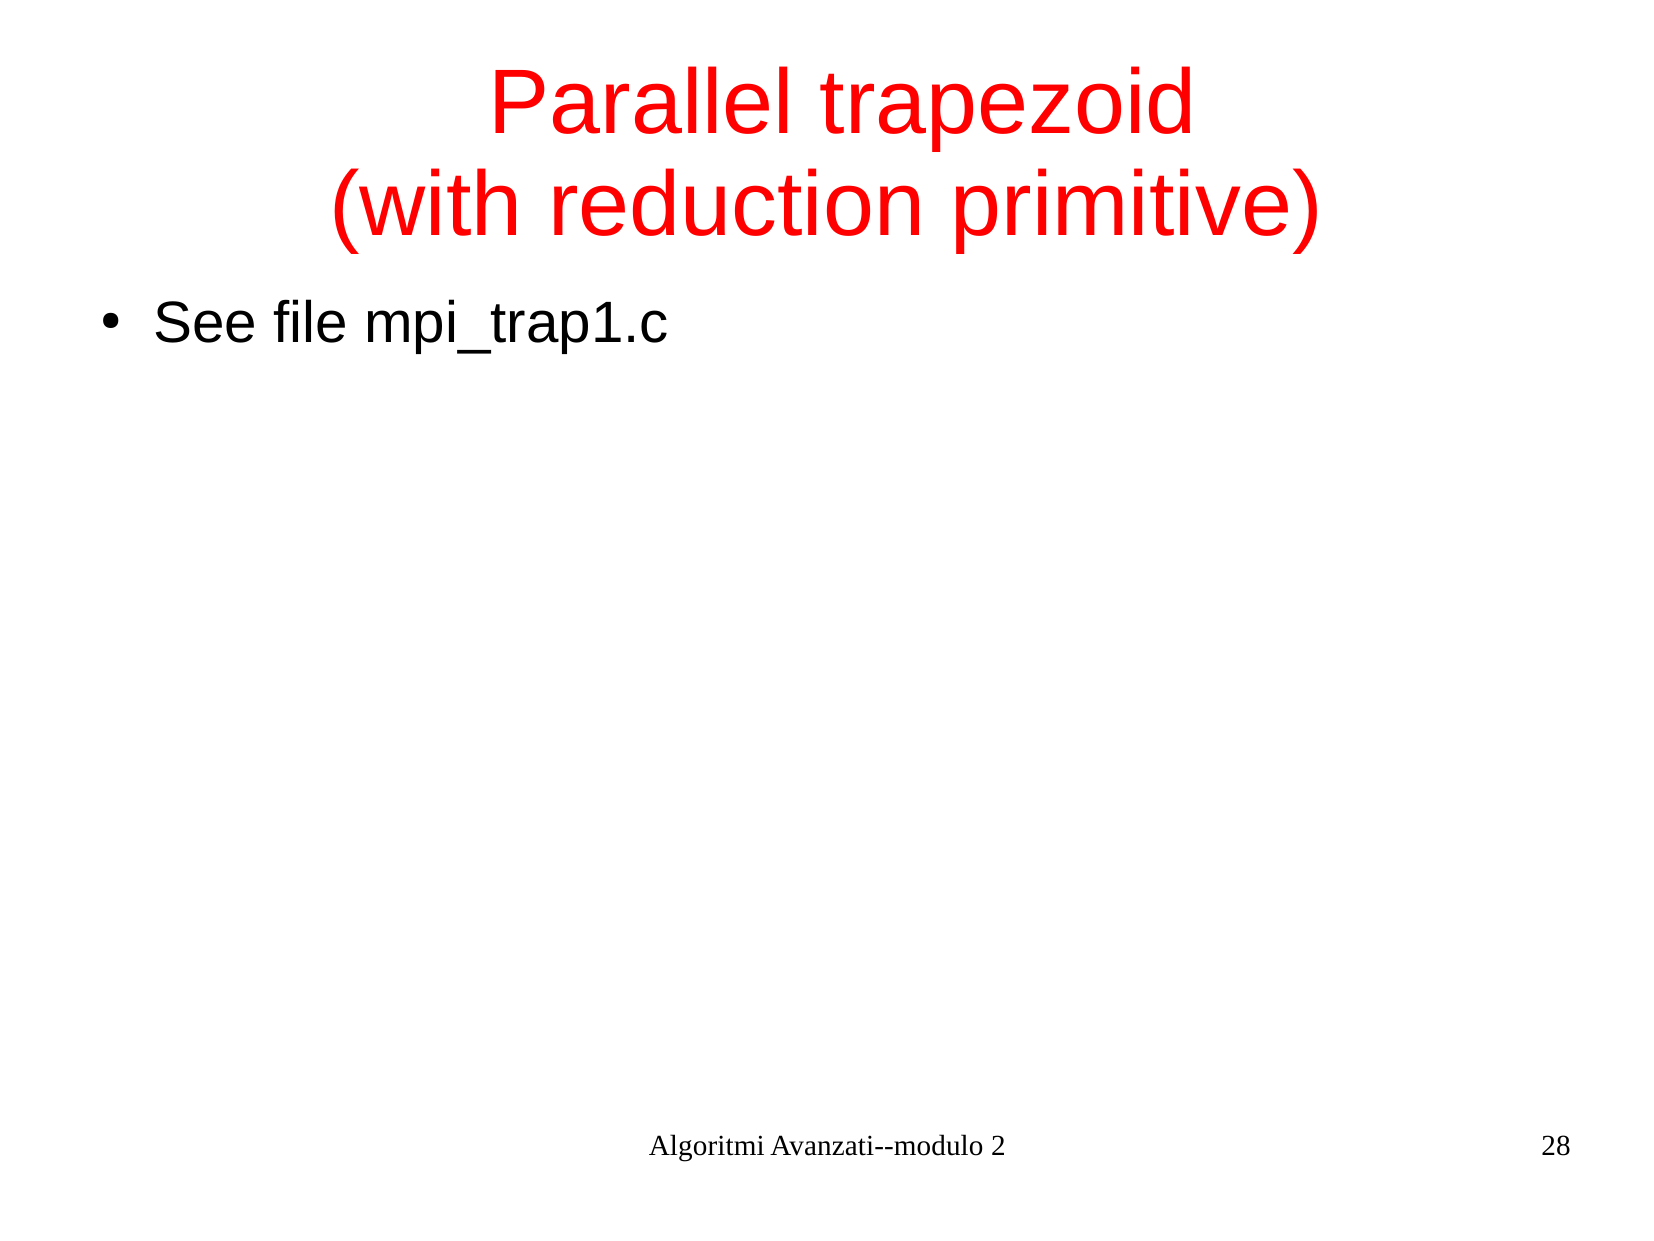

# Parallel trapezoid (with reduction primitive)
See file mpi_trap1.c
Algoritmi Avanzati--modulo 2
28